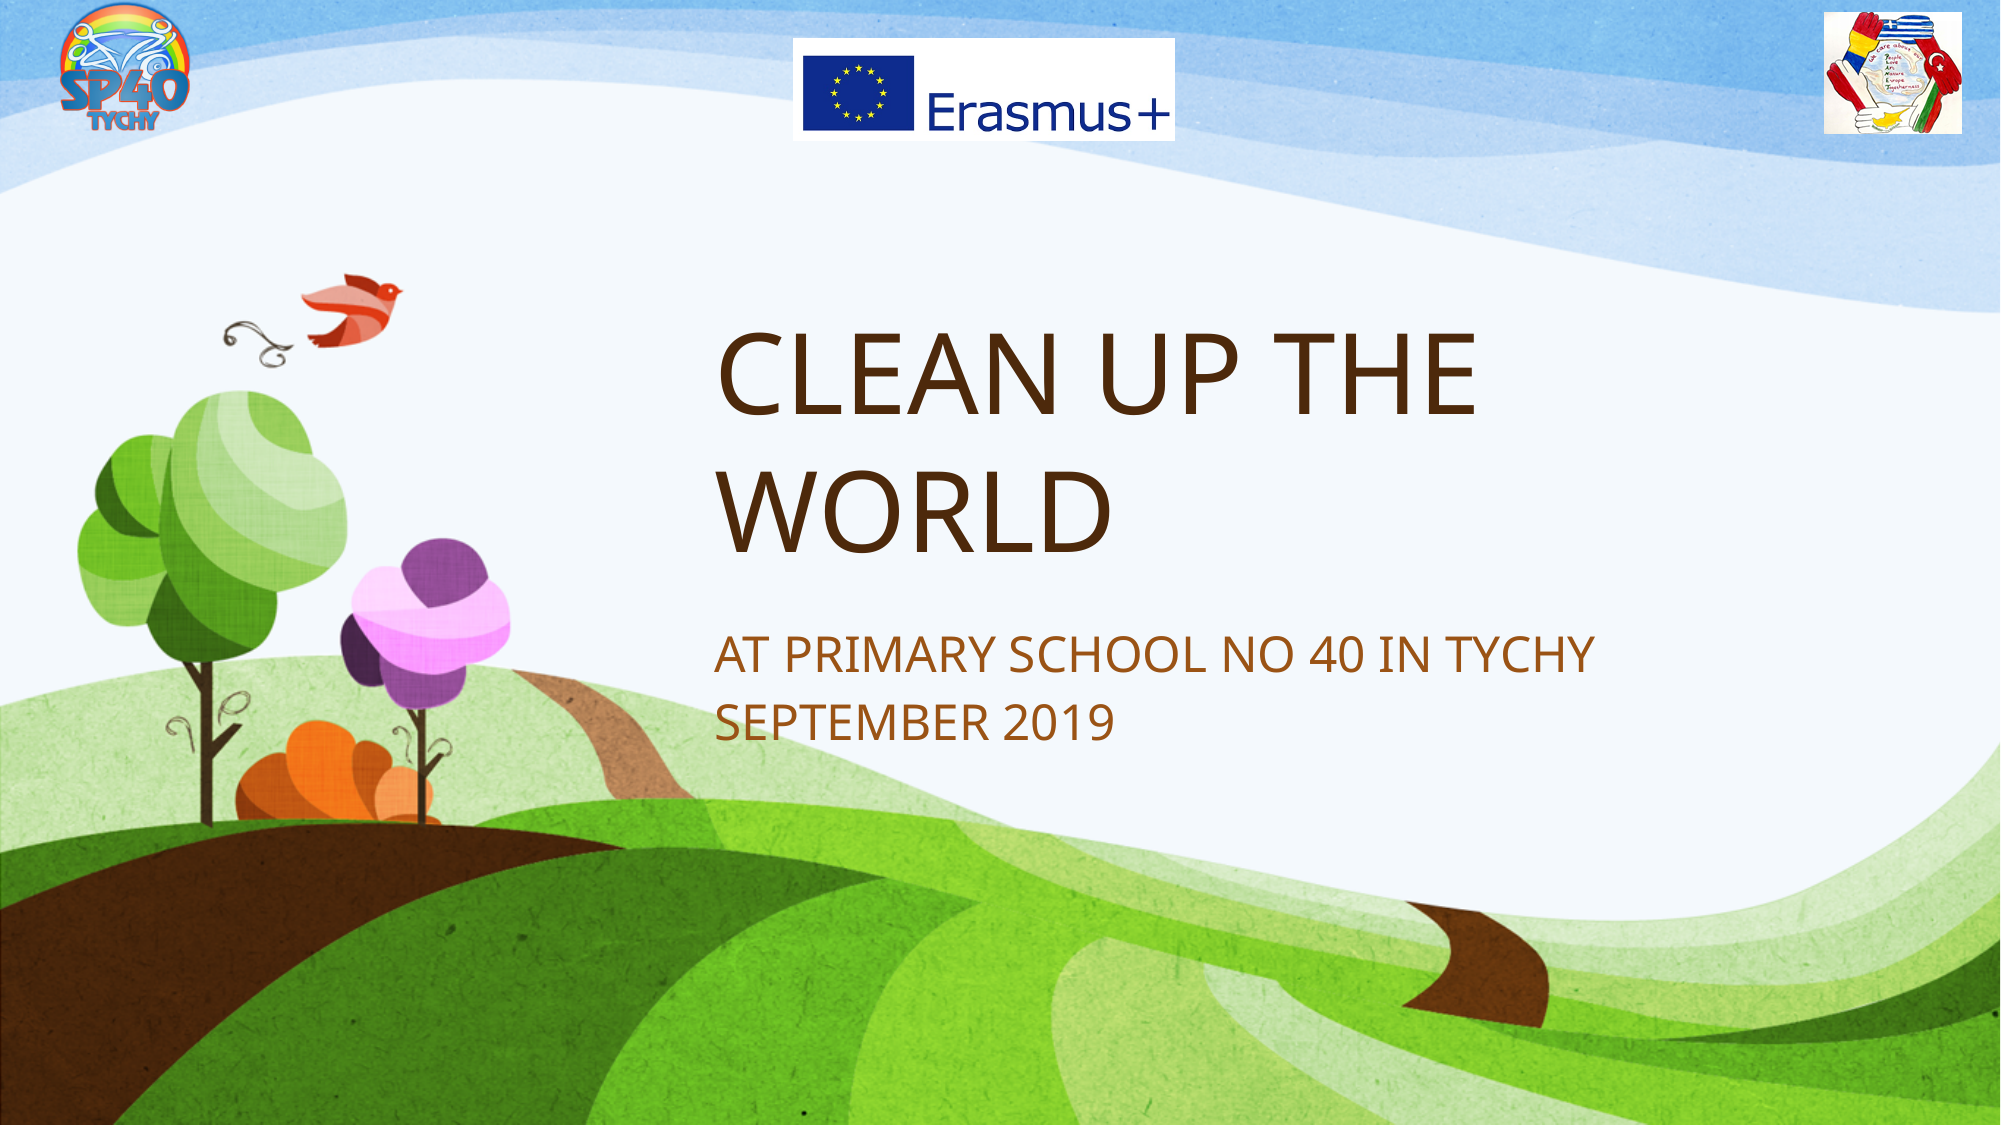

# CLEAN UP THE WORLD
AT PRIMARY SCHOOL NO 40 IN TYCHY SEPTEMBER 2019